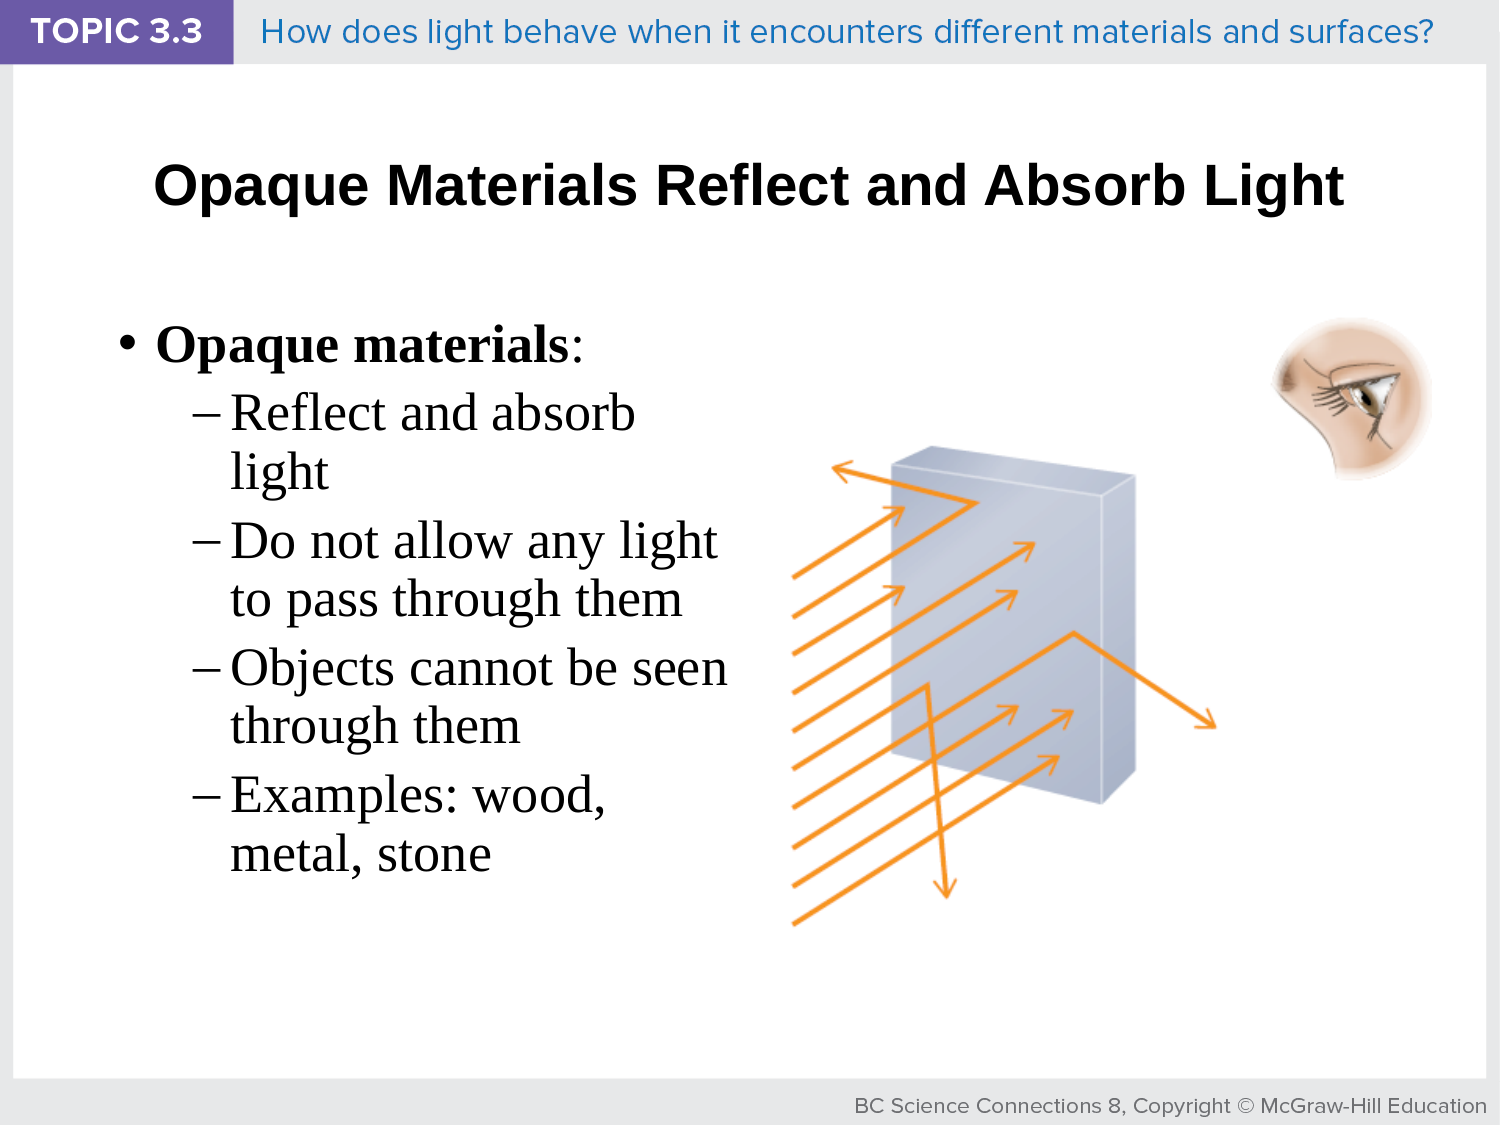

# Opaque Materials Reflect and Absorb Light
Opaque materials:
Reflect and absorb light
Do not allow any light to pass through them
Objects cannot be seen through them
Examples: wood, metal, stone